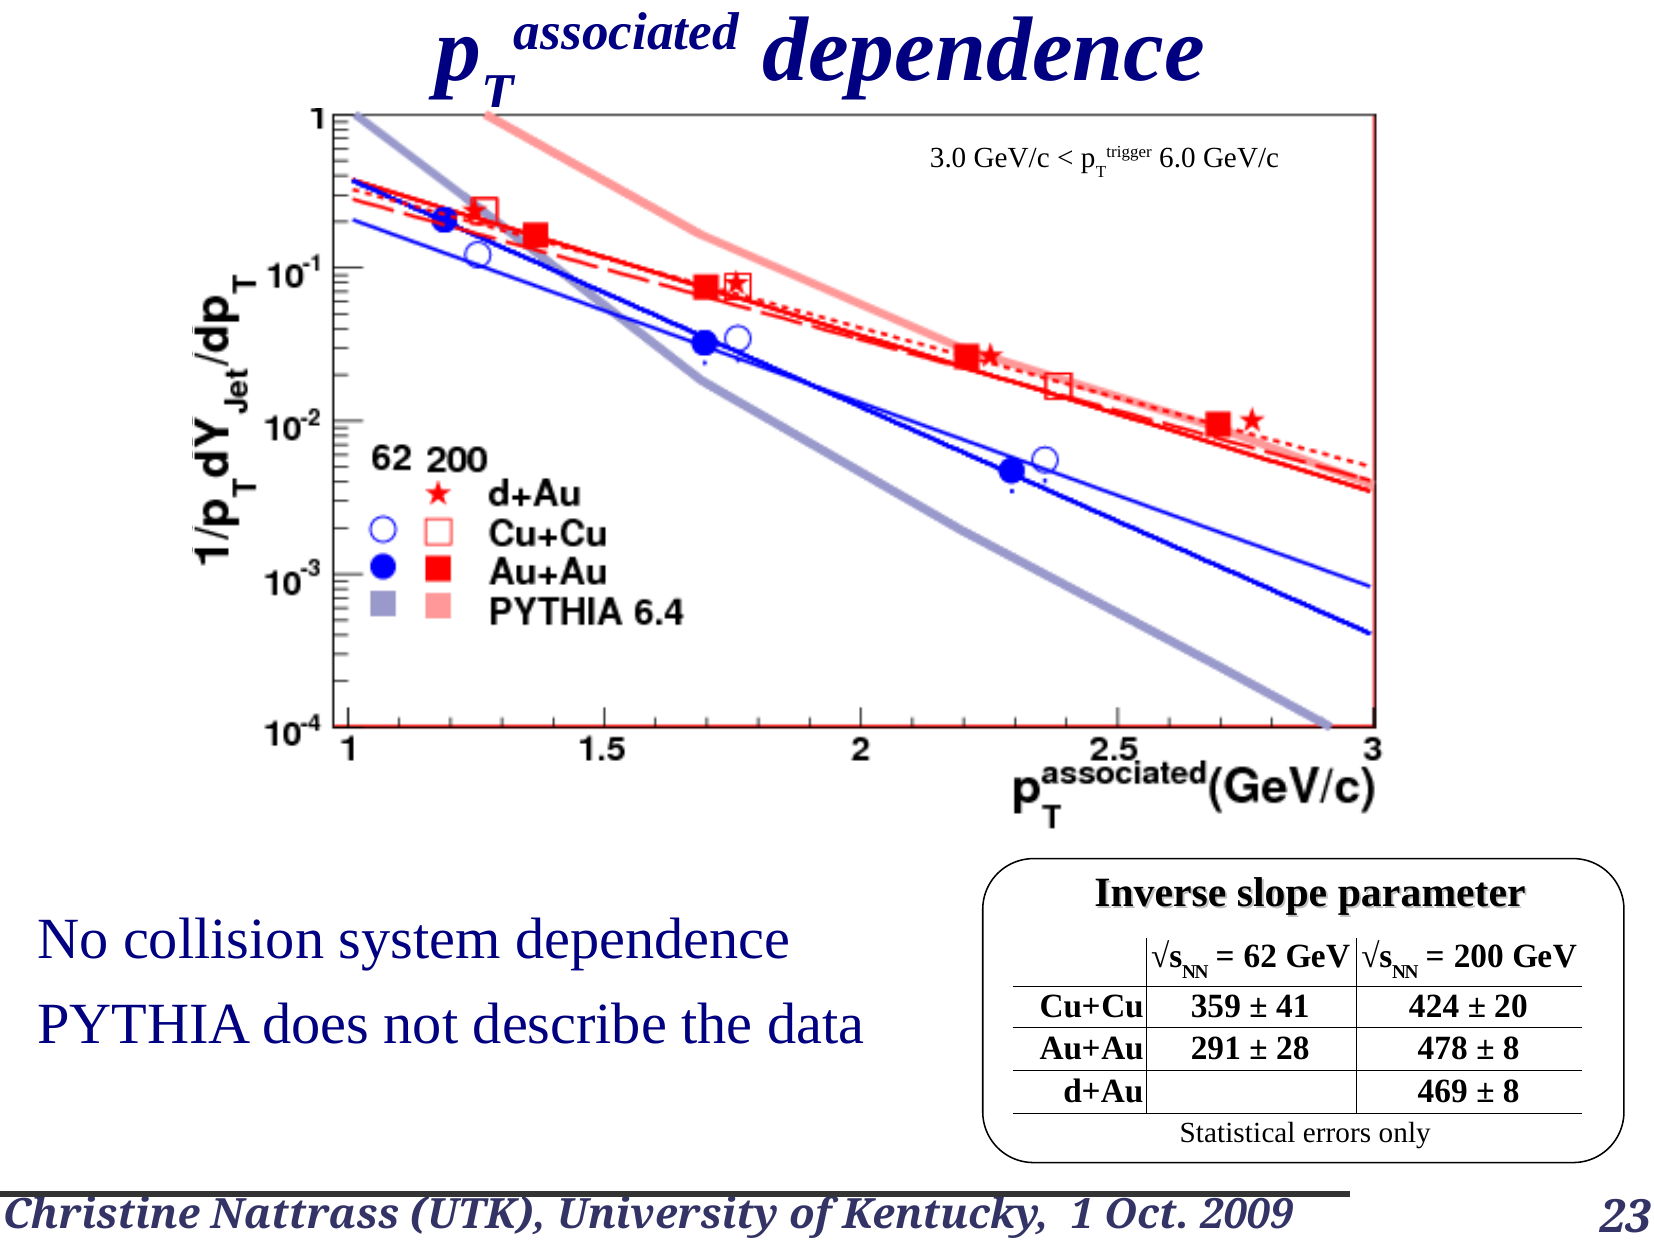

# pTassociated dependence
3.0 GeV/c < pTtrigger 6.0 GeV/c
Inverse slope parameter
Statistical errors only
No collision system dependence
PYTHIA does not describe the data